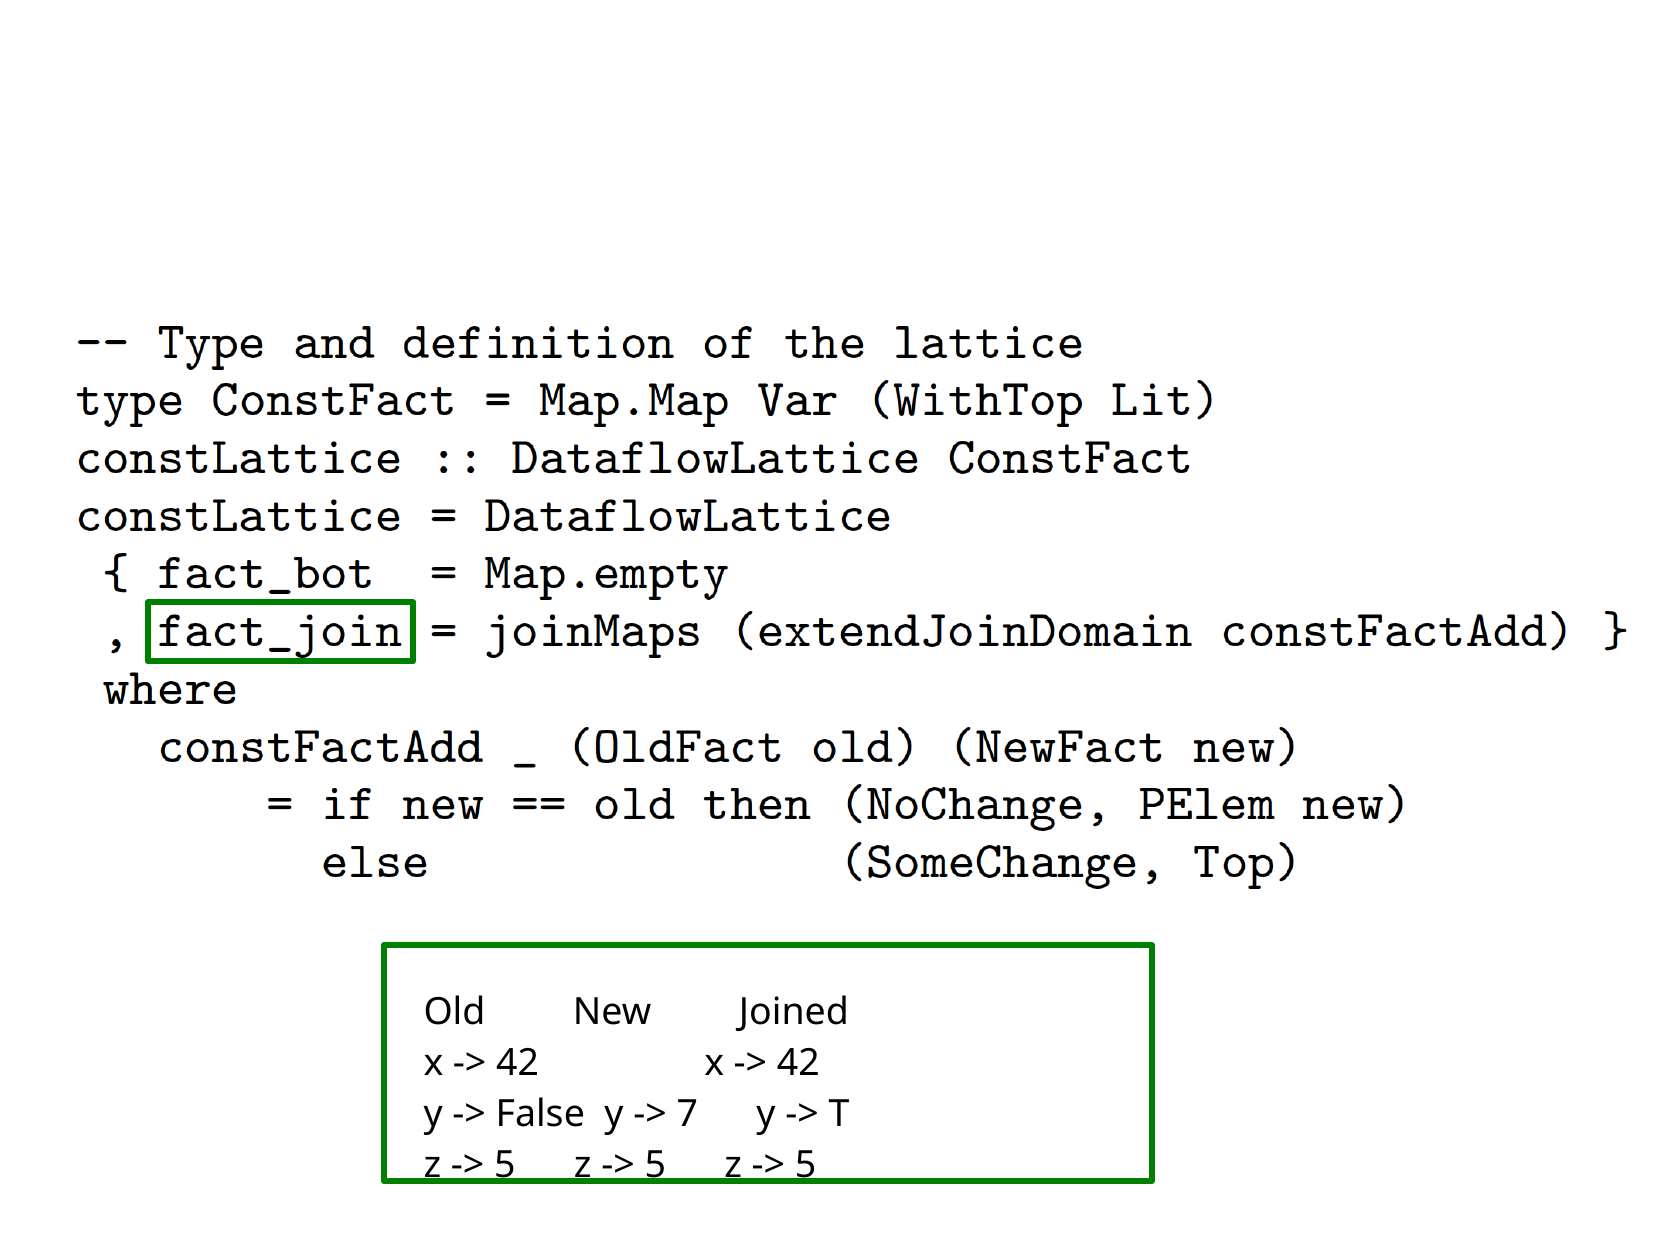

Old New Joined
x -> 42 x -> 42
y -> False y -> 7 y -> T
z -> 5 z -> 5 z -> 5